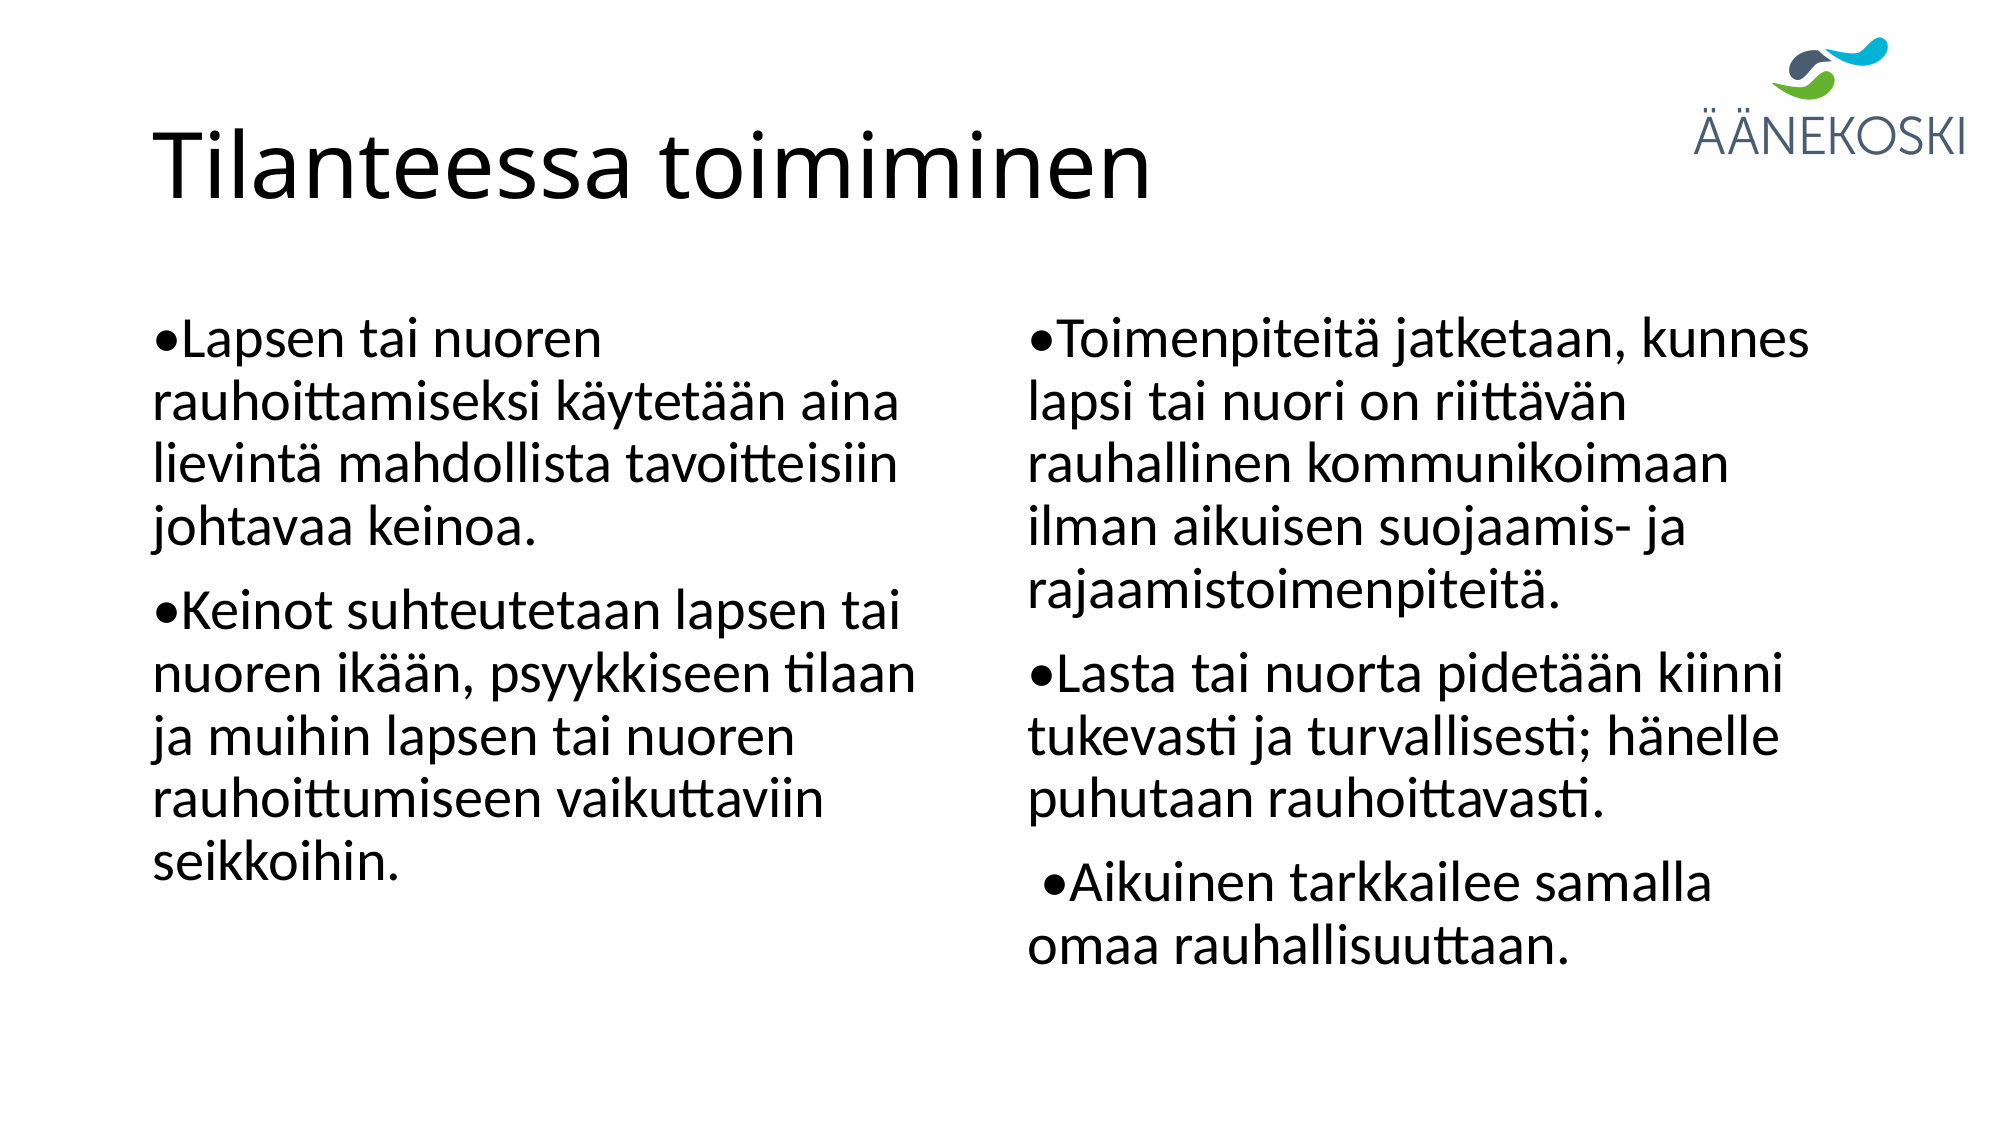

# Tilanteessa toimiminen
•Lapsen tai nuoren rauhoittamiseksi käytetään aina lievintä mahdollista tavoitteisiin johtavaa keinoa.
•Keinot suhteutetaan lapsen tai nuoren ikään, psyykkiseen tilaan ja muihin lapsen tai nuoren rauhoittumiseen vaikuttaviin seikkoihin.
•Toimenpiteitä jatketaan, kunnes lapsi tai nuori on riittävän rauhallinen kommunikoimaan ilman aikuisen suojaamis- ja rajaamistoimenpiteitä.
•Lasta tai nuorta pidetään kiinni tukevasti ja turvallisesti; hänelle puhutaan rauhoittavasti.
 •Aikuinen tarkkailee samalla omaa rauhallisuuttaan.